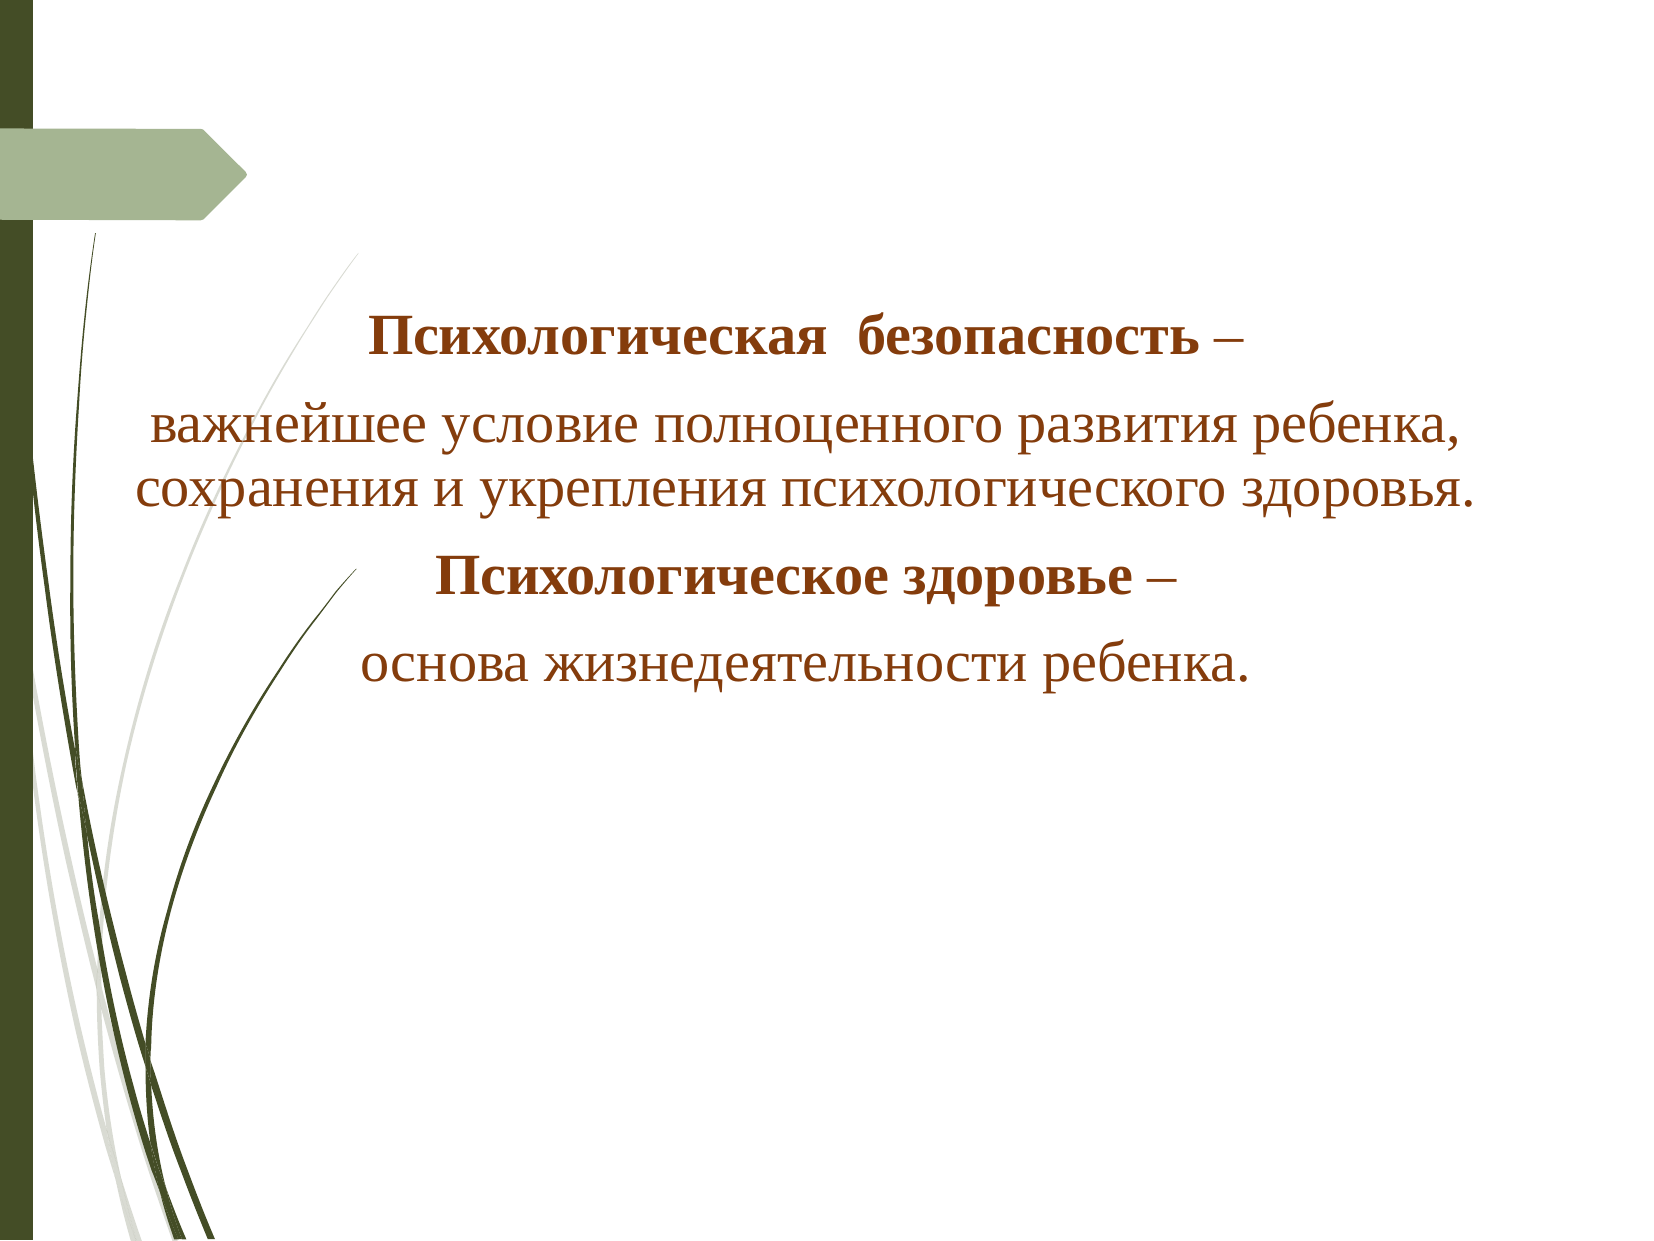

#
Психологическая безопасность –
важнейшее условие полноценного развития ребенка, сохранения и укрепления психологического здоровья.
Психологическое здоровье –
основа жизнедеятельности ребенка.